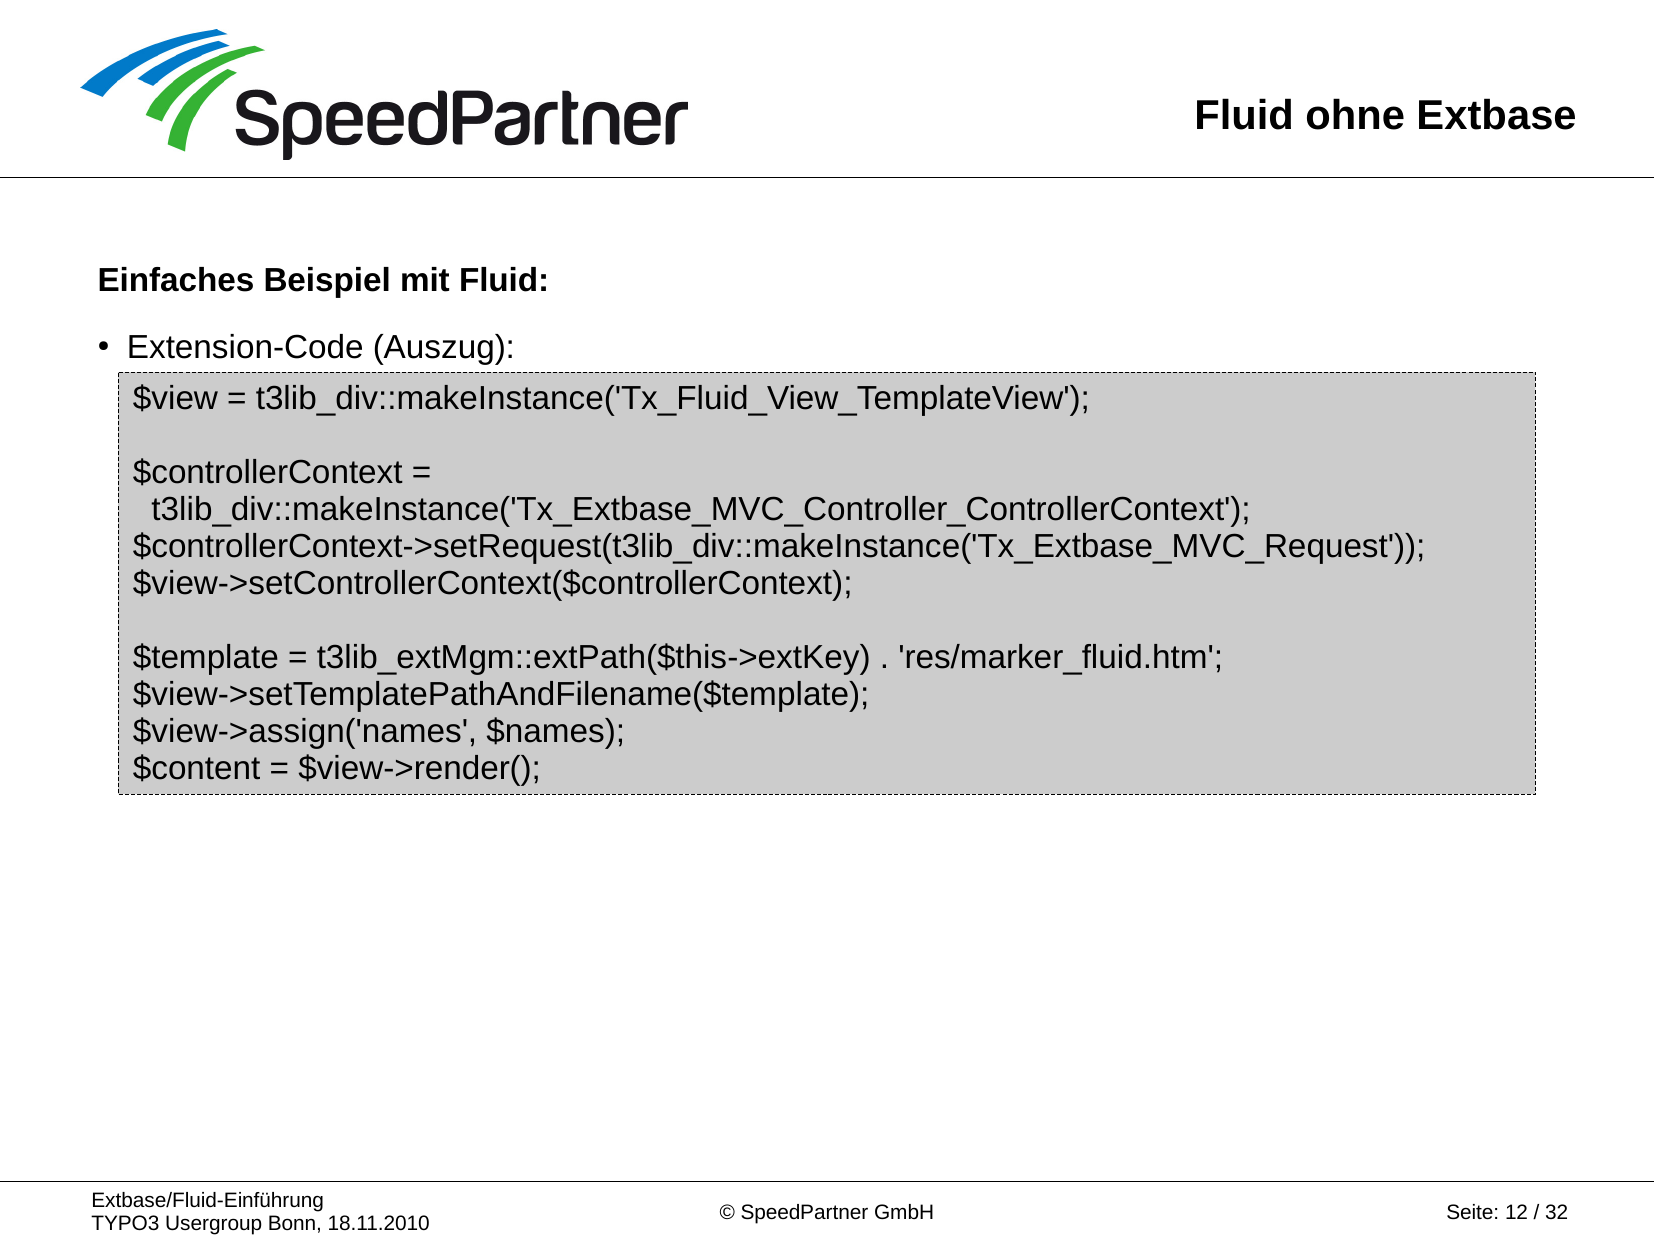

# Fluid ohne Extbase
Einfaches Beispiel mit Fluid:
Extension-Code (Auszug):
$view = t3lib_div::makeInstance('Tx_Fluid_View_TemplateView');
$controllerContext =
 t3lib_div::makeInstance('Tx_Extbase_MVC_Controller_ControllerContext');
$controllerContext->setRequest(t3lib_div::makeInstance('Tx_Extbase_MVC_Request'));
$view->setControllerContext($controllerContext);
$template = t3lib_extMgm::extPath($this->extKey) . 'res/marker_fluid.htm';
$view->setTemplatePathAndFilename($template);
$view->assign('names', $names);
$content = $view->render();